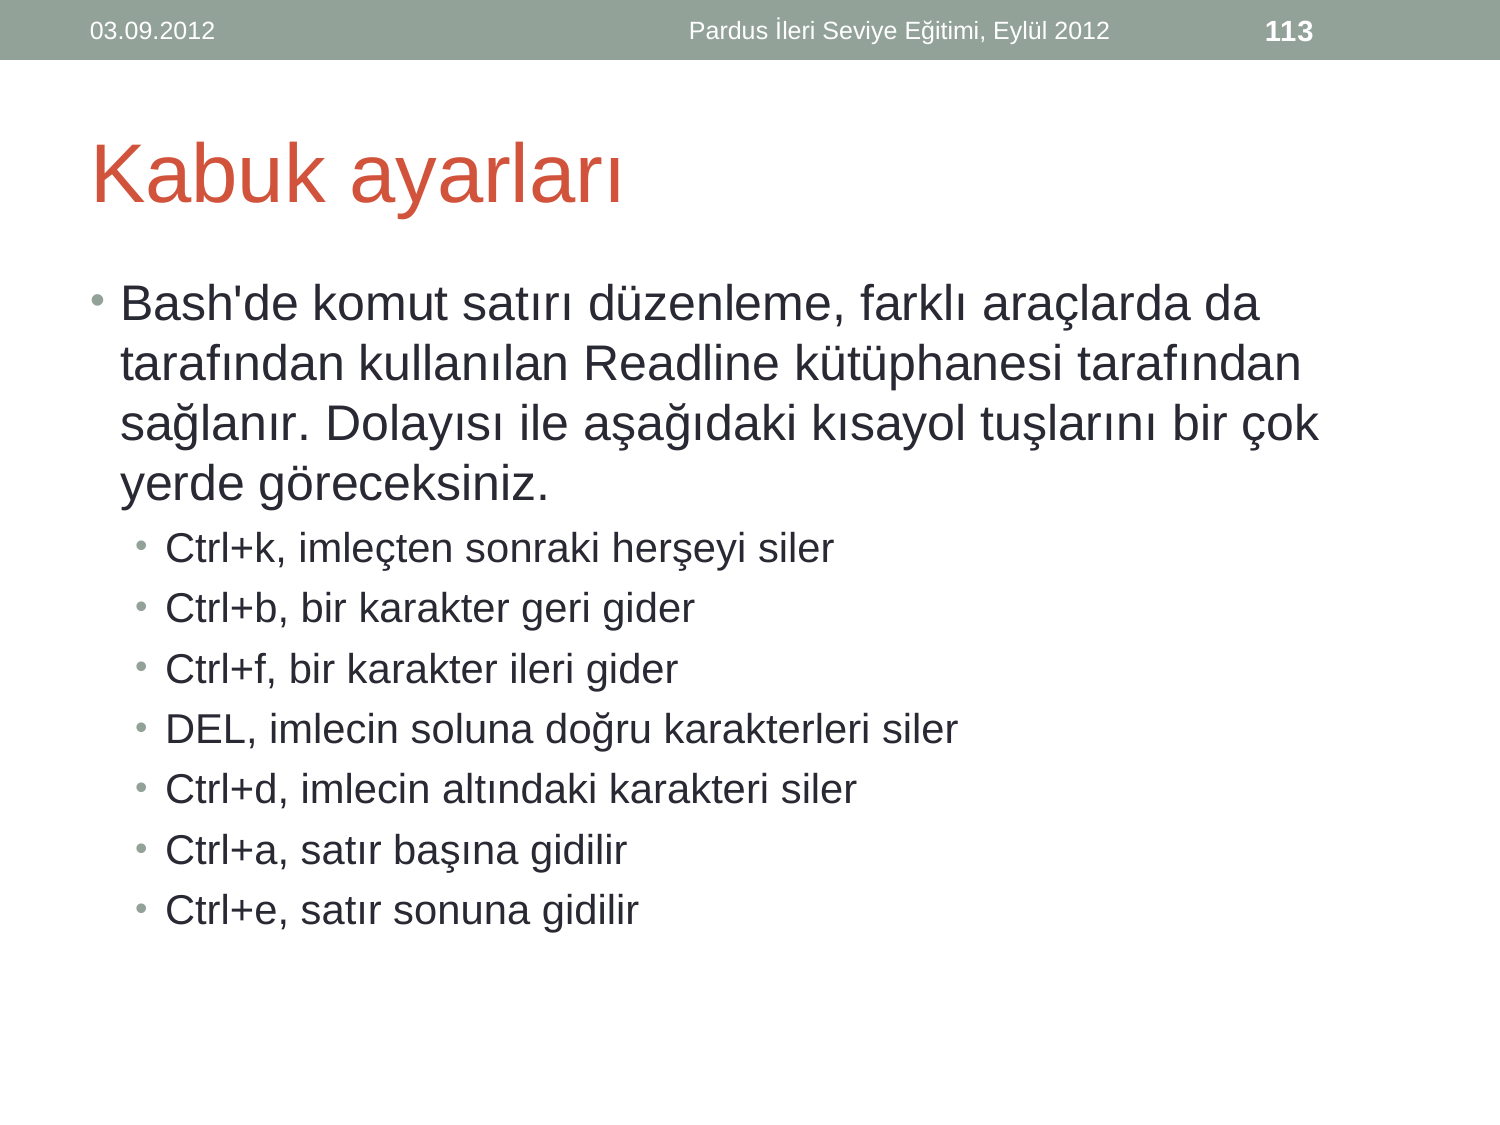

03.09.2012
Pardus İleri Seviye Eğitimi, Eylül 2012
# Kabuk ayarları
Bash'de komut satırı düzenleme, farklı araçlarda da tarafından kullanılan Readline kütüphanesi tarafından sağlanır. Dolayısı ile aşağıdaki kısayol tuşlarını bir çok yerde göreceksiniz.
Ctrl+k, imleçten sonraki herşeyi siler
Ctrl+b, bir karakter geri gider
Ctrl+f, bir karakter ileri gider
DEL, imlecin soluna doğru karakterleri siler
Ctrl+d, imlecin altındaki karakteri siler
Ctrl+a, satır başına gidilir
Ctrl+e, satır sonuna gidilir